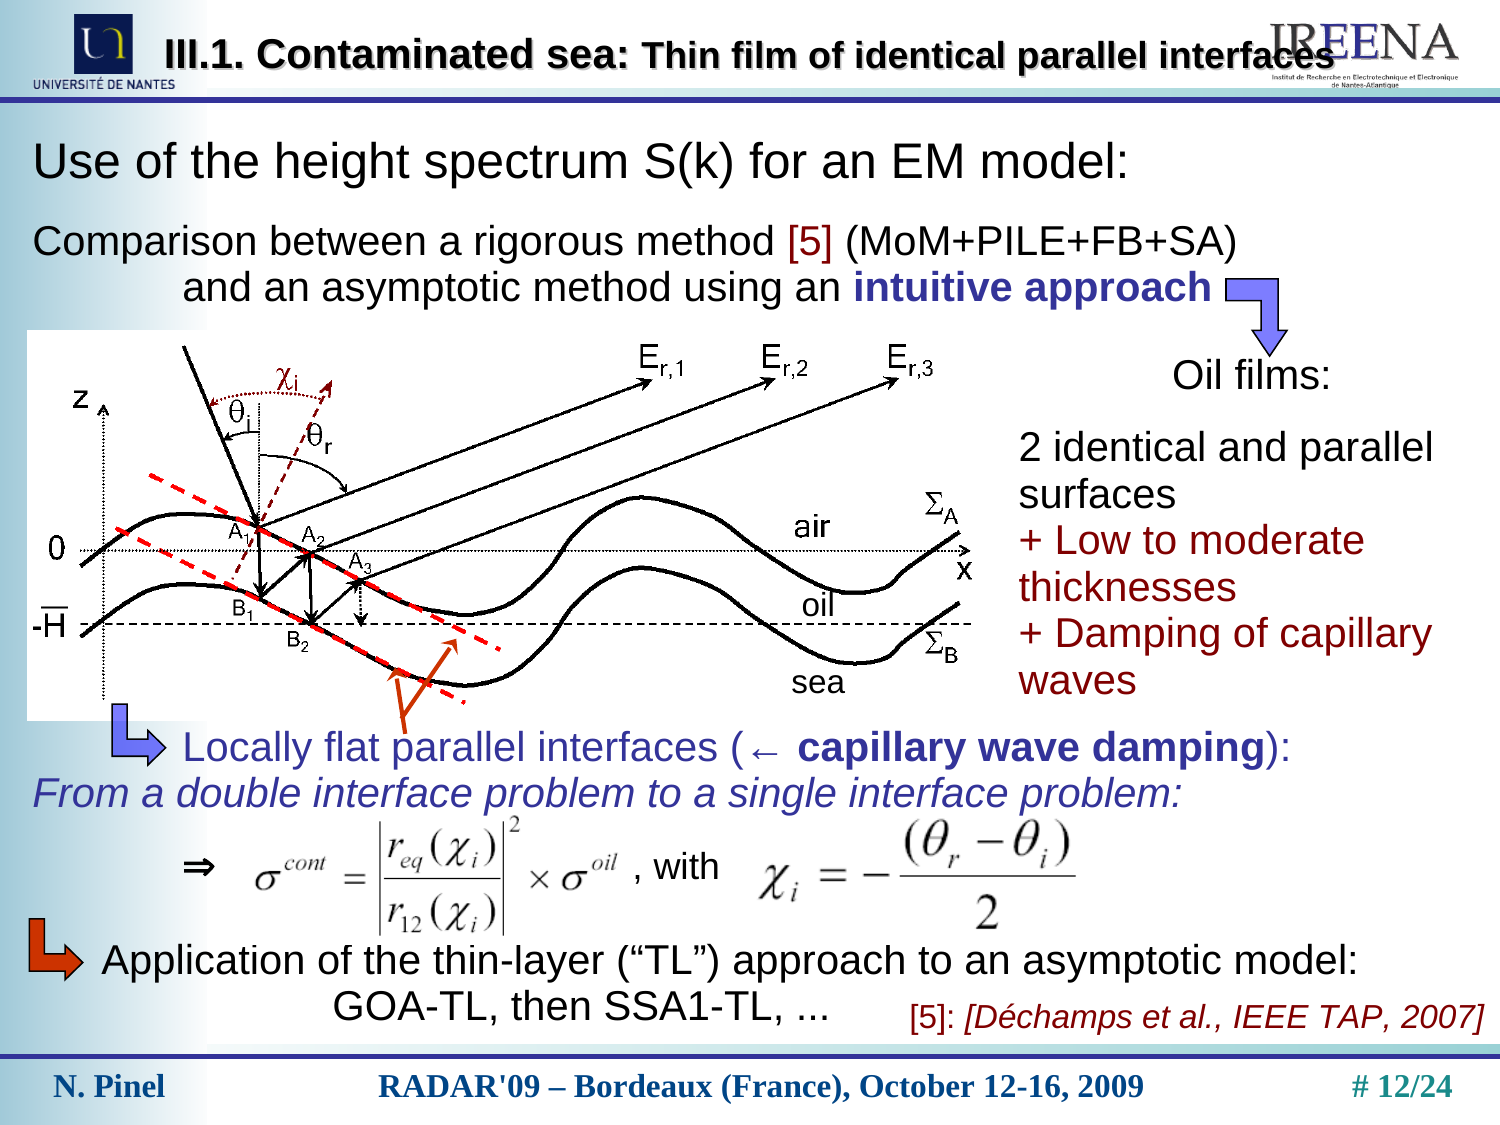

III.1. Contaminated sea: Thin film of identical parallel interfaces
# Use of the height spectrum S(k) for an EM model:
Comparison between a rigorous method [5] (MoM+PILE+FB+SA)
	and an asymptotic method using an intuitive approach
Oil films:
2 identical and parallel 	surfaces
+ Low to moderate 	thicknesses
+ Damping of capillary 	waves
oil
sea
	Locally flat parallel interfaces (← capillary wave damping)‏:
From a double interface problem to a single interface problem:
	 			, with
 Application of the thin-layer (“TL”) approach to an asymptotic model:
		GOA-TL, then SSA1-TL, ...
[5]: [Déchamps et al., IEEE TAP, 2007]